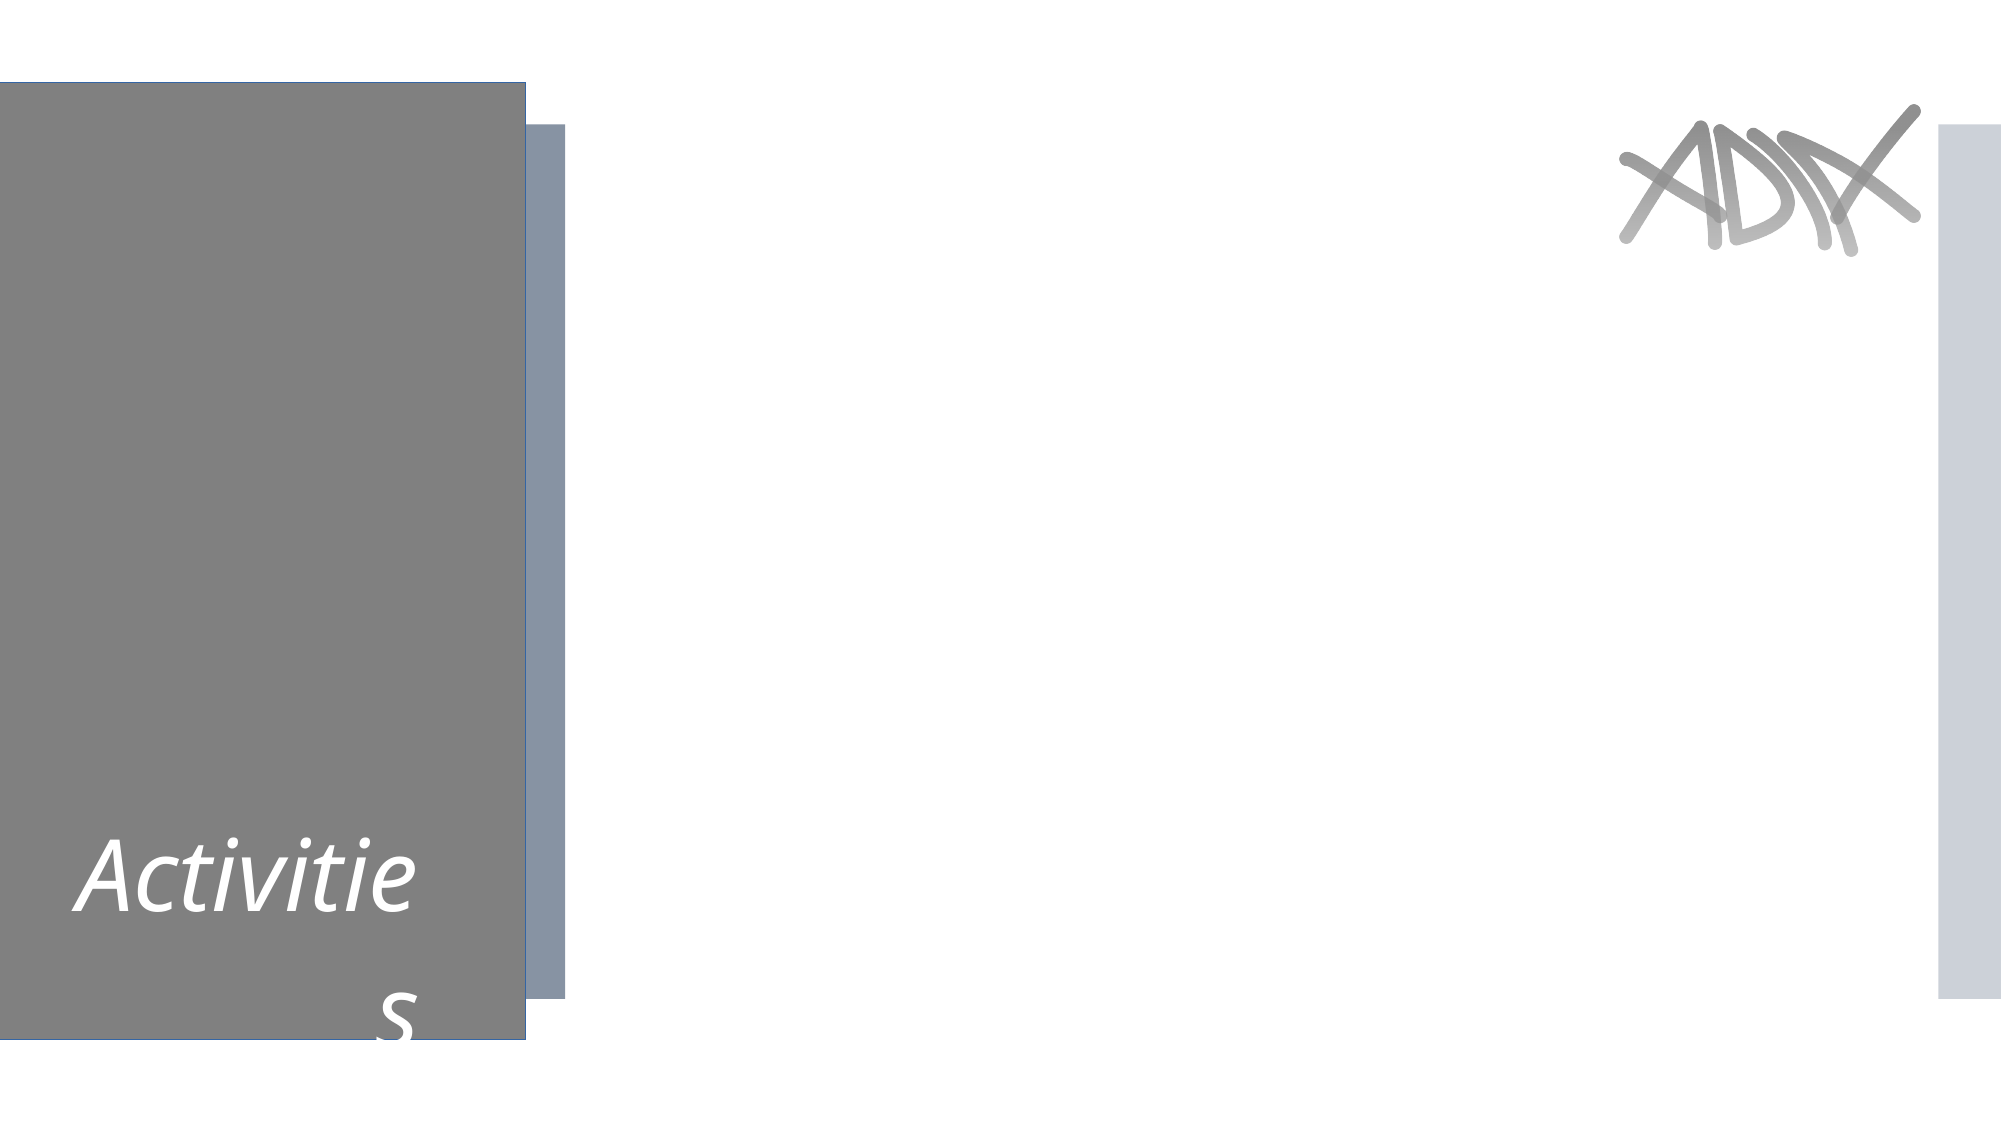

Human evolution workshops for school groups
Active part in the different versions of the Human Gallery (1997, 2002, 2005 et 2015)
Active part in the creation of the EHOS
Study of the correspondence related to Spy fossils history
…
Activities